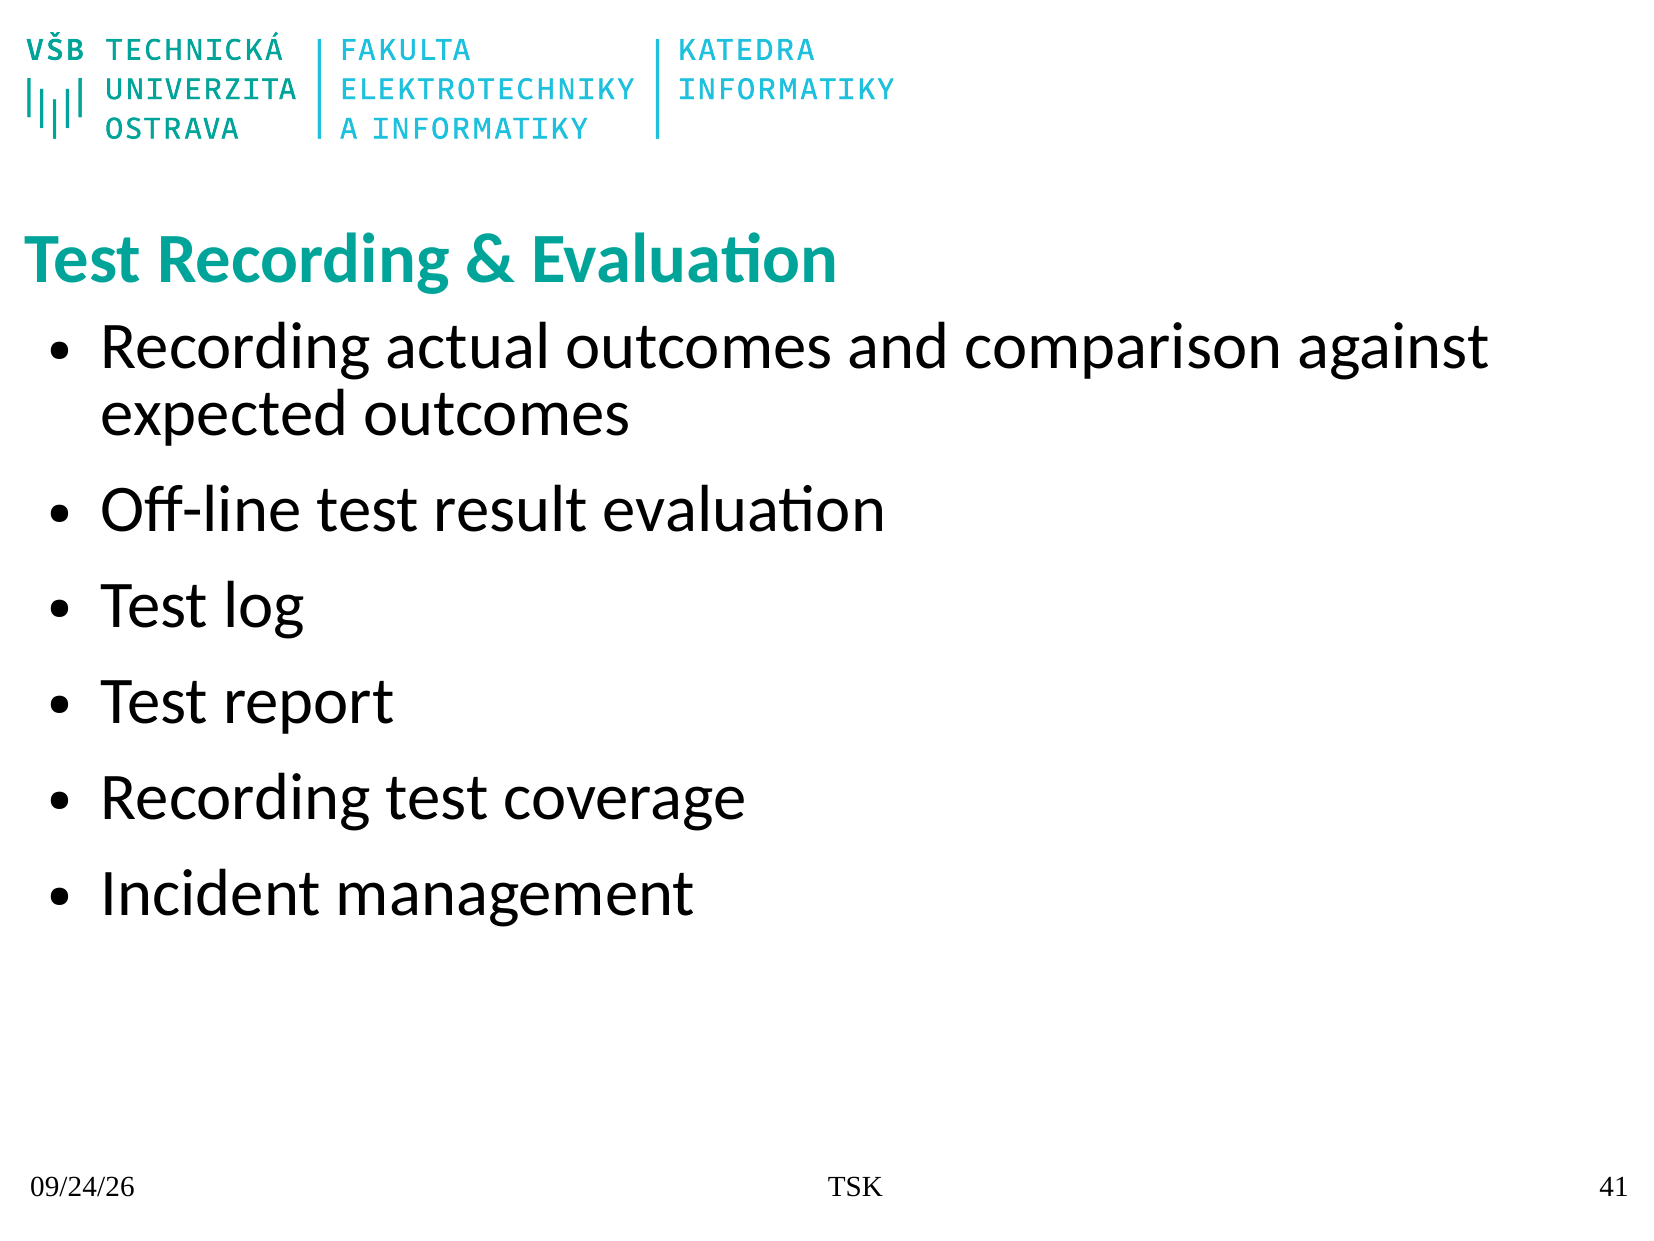

# Test Recording & Evaluation
Recording actual outcomes and comparison against expected outcomes
Off-line test result evaluation
Test log
Test report
Recording test coverage
Incident management
TSK
41